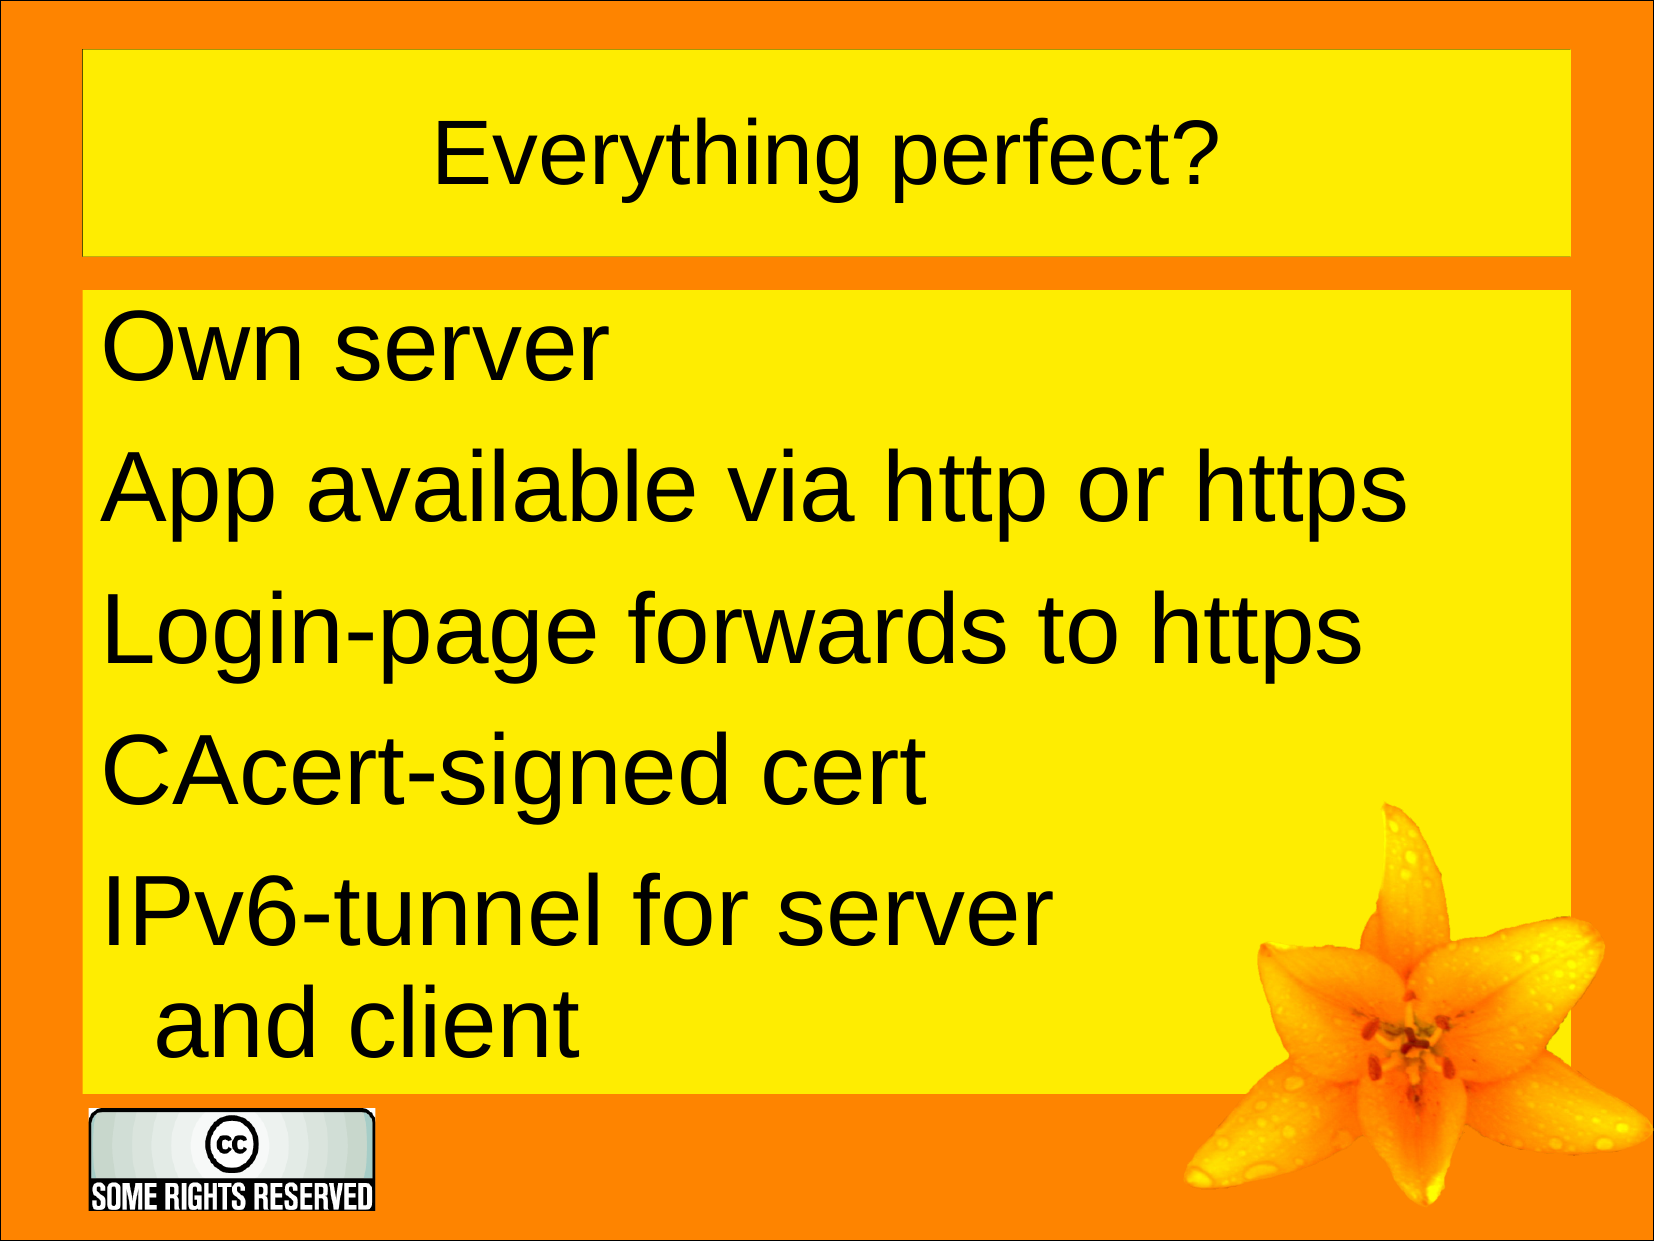

# Everything perfect?
Own server
App available via http or https
Login-page forwards to https
CAcert-signed cert
IPv6-tunnel for server
and client